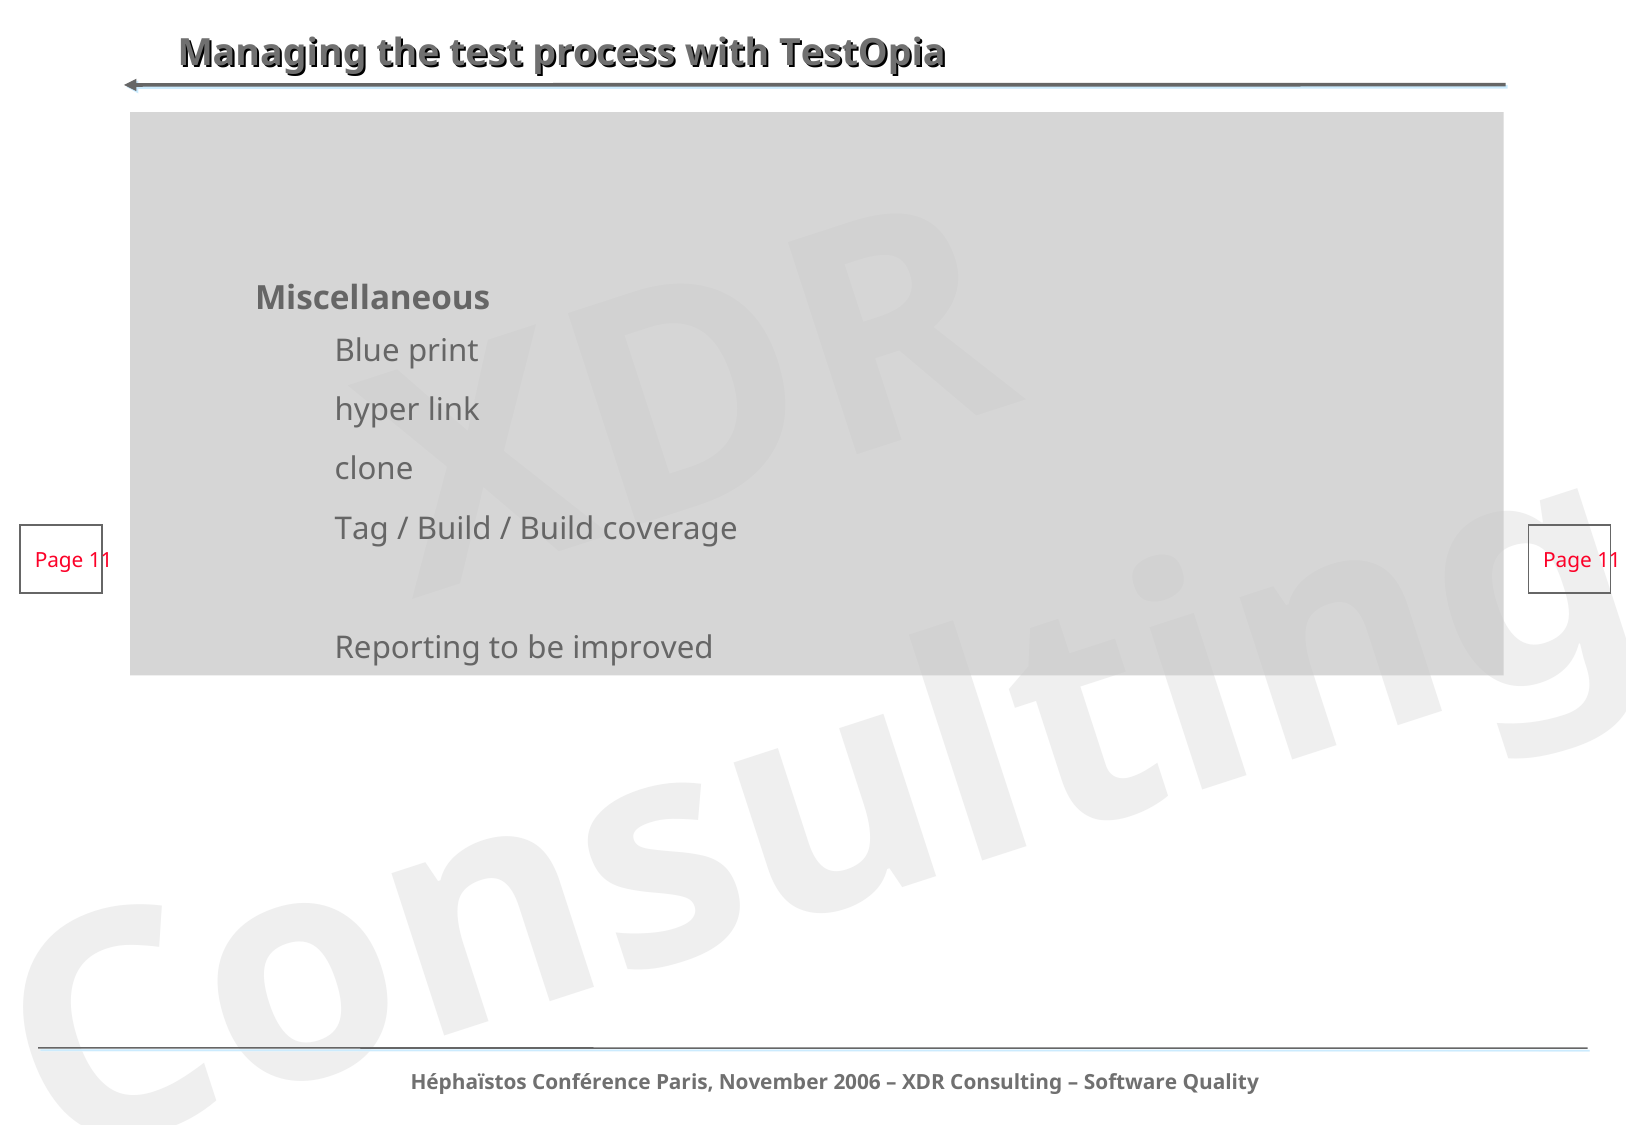

Managing the test process with TestOpia
# Miscellaneous
Blue print
hyper link
clone
Tag / Build / Build coverage
Reporting to be improved